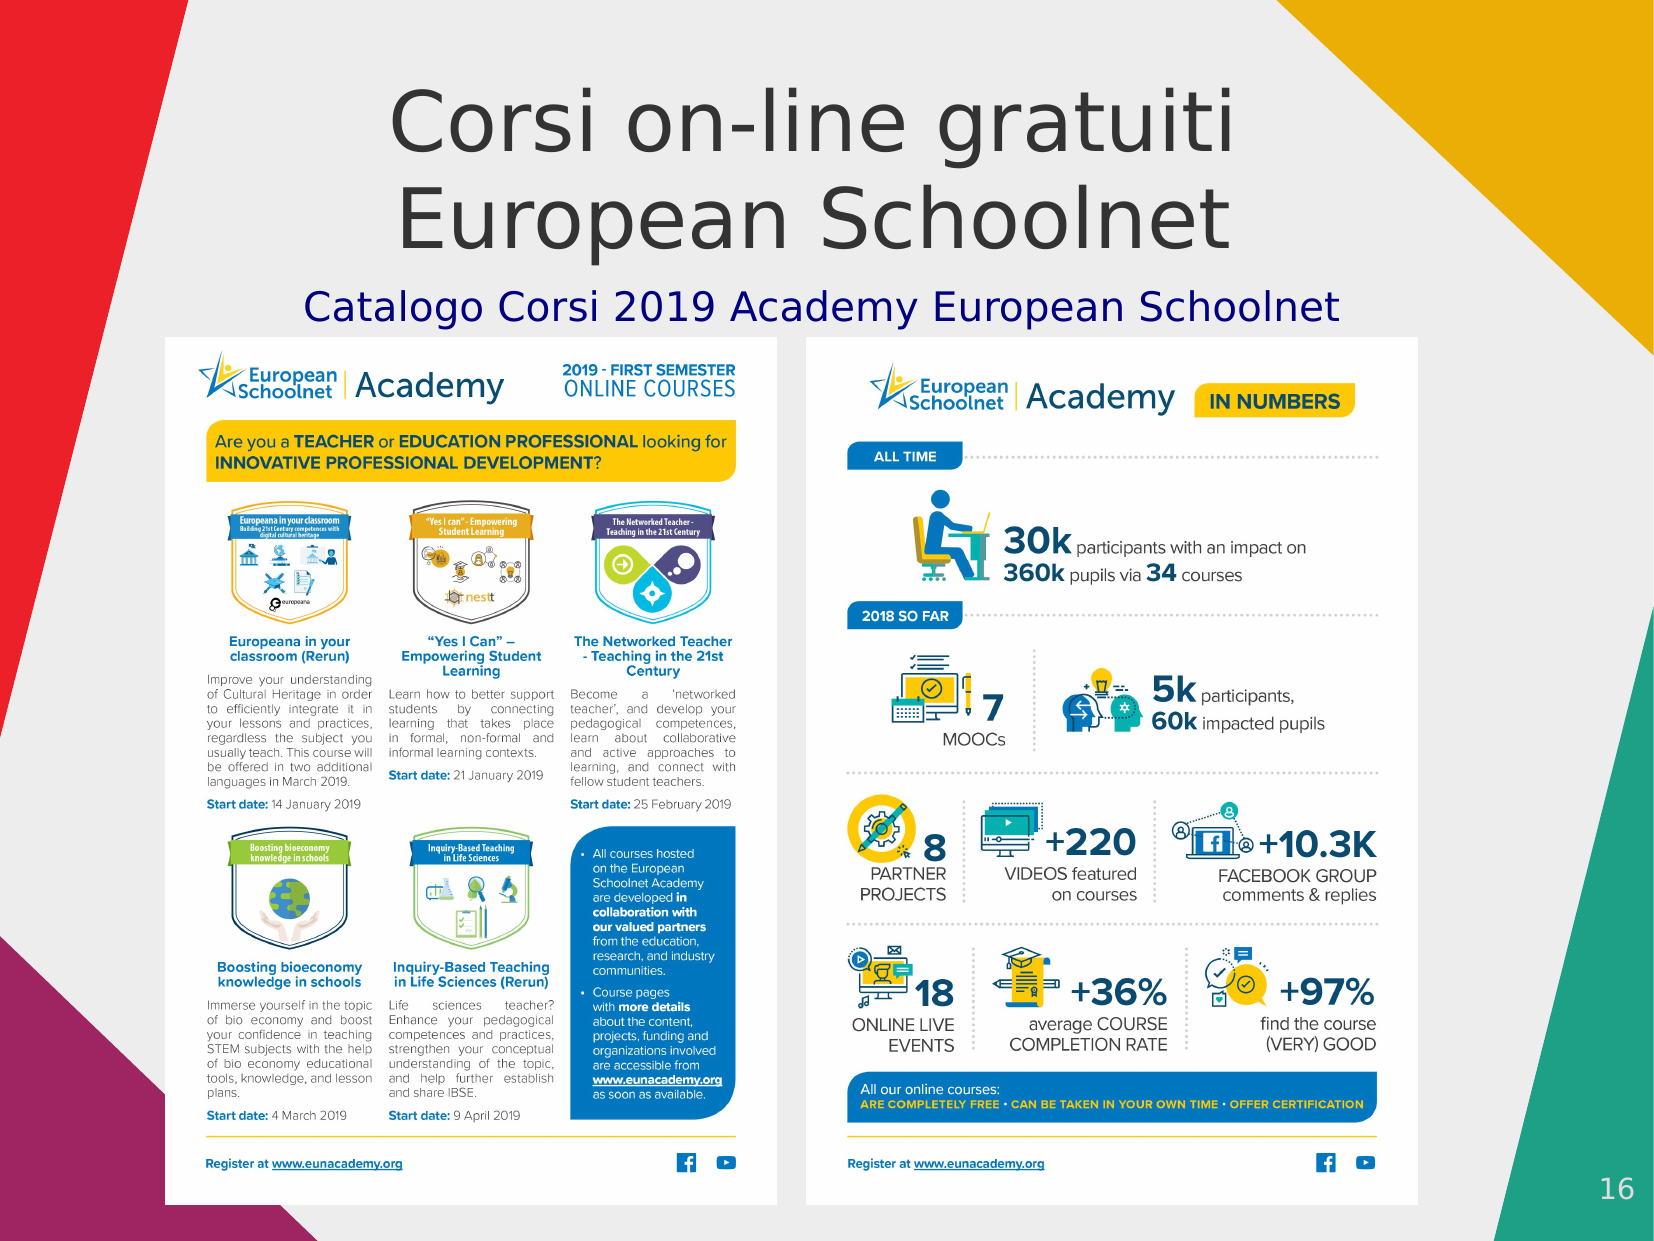

# Corsi on-line gratuiti European Schoolnet
Catalogo Corsi 2019 Academy European Schoolnet
16